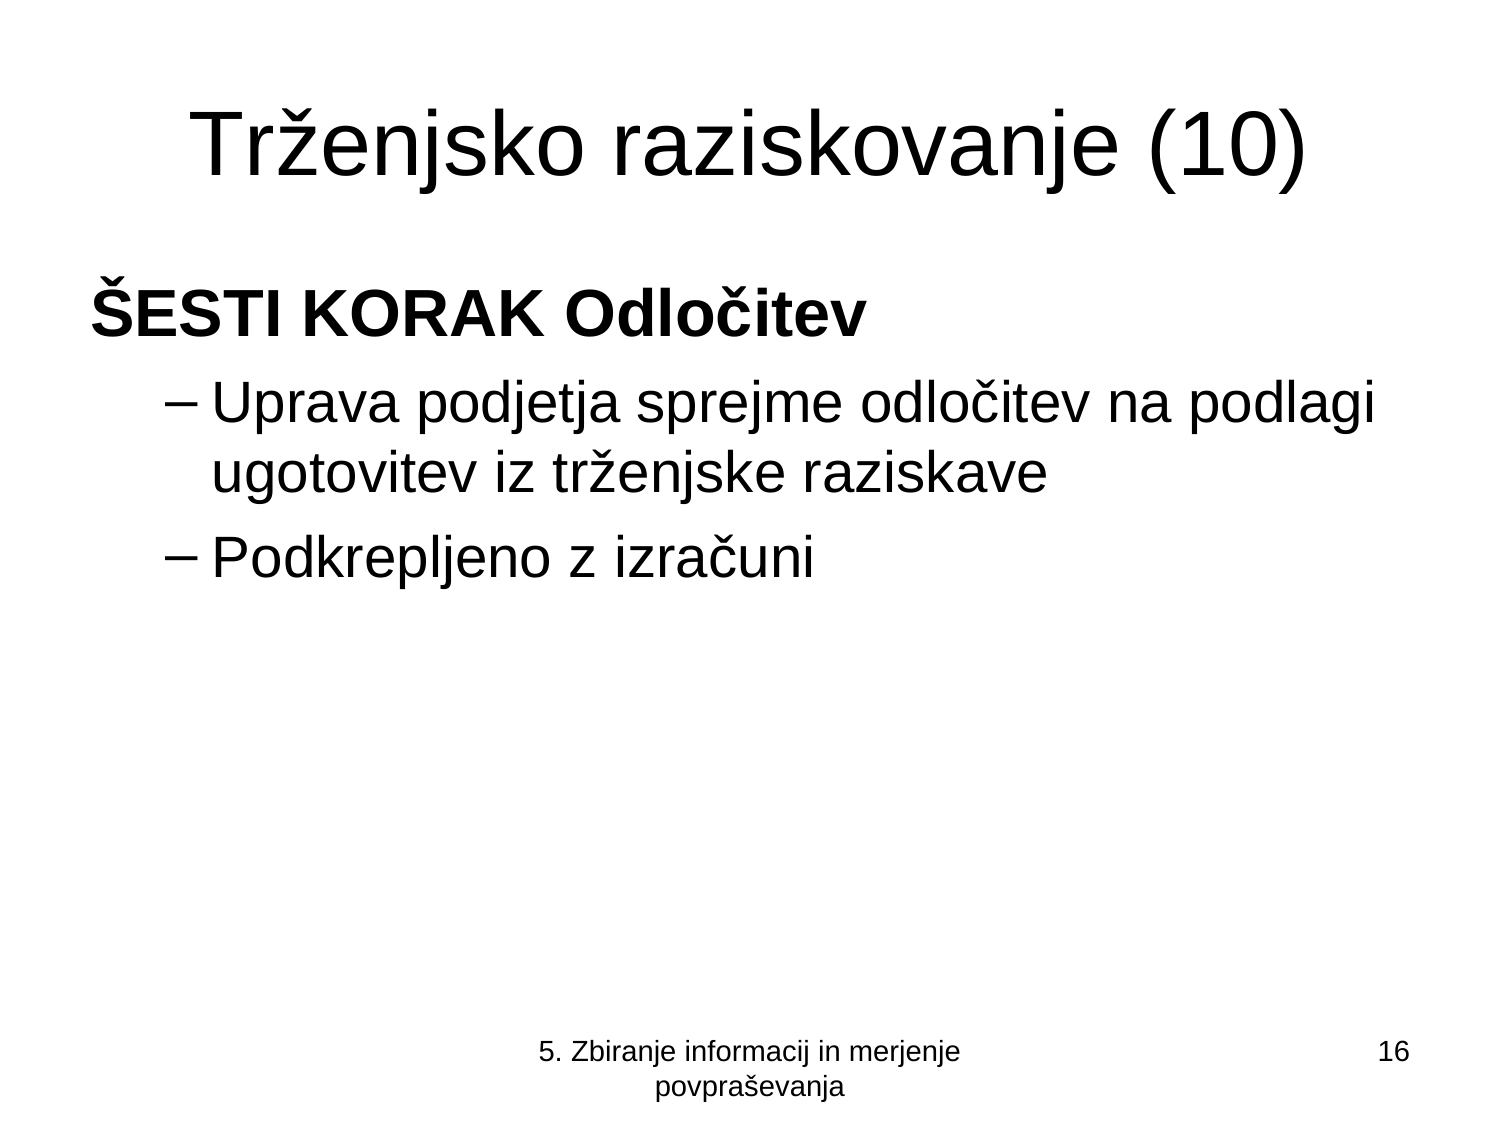

# Trženjsko raziskovanje (10)
ŠESTI KORAK Odločitev
Uprava podjetja sprejme odločitev na podlagi ugotovitev iz trženjske raziskave
Podkrepljeno z izračuni
5. Zbiranje informacij in merjenje povpraševanja